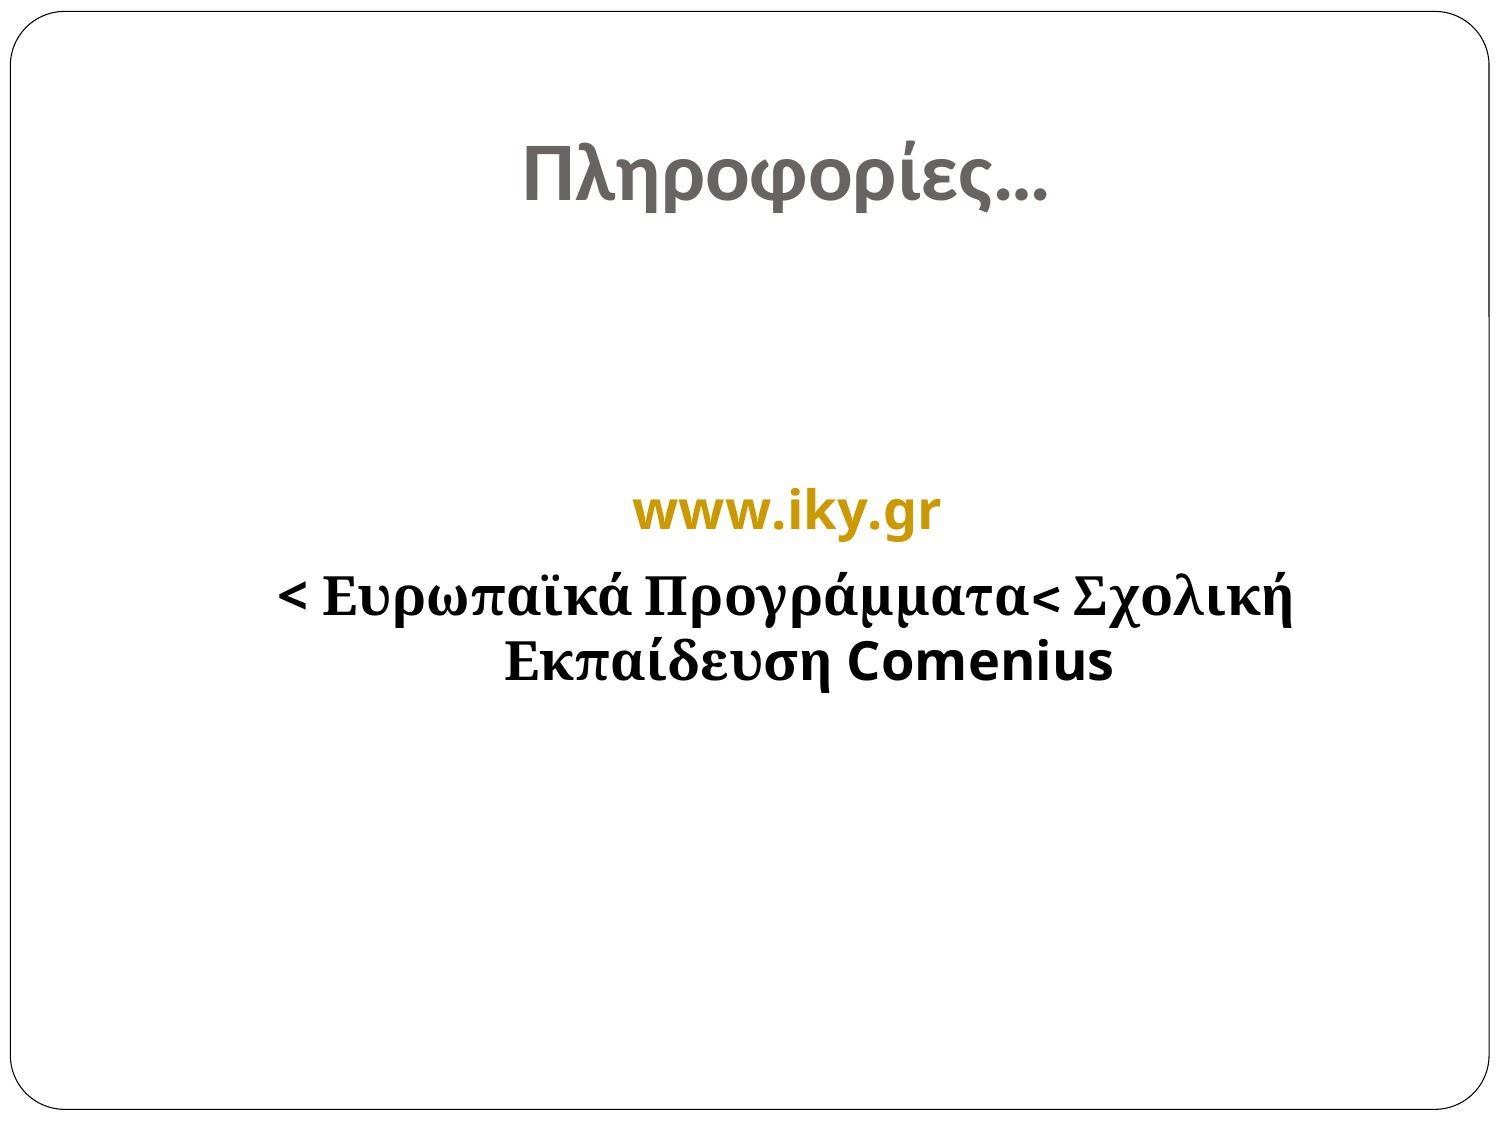

# Πληροφορίες…
www.iky.gr
< Ευρωπαϊκά Προγράμματα< Σχολική Εκπαίδευση Comenius